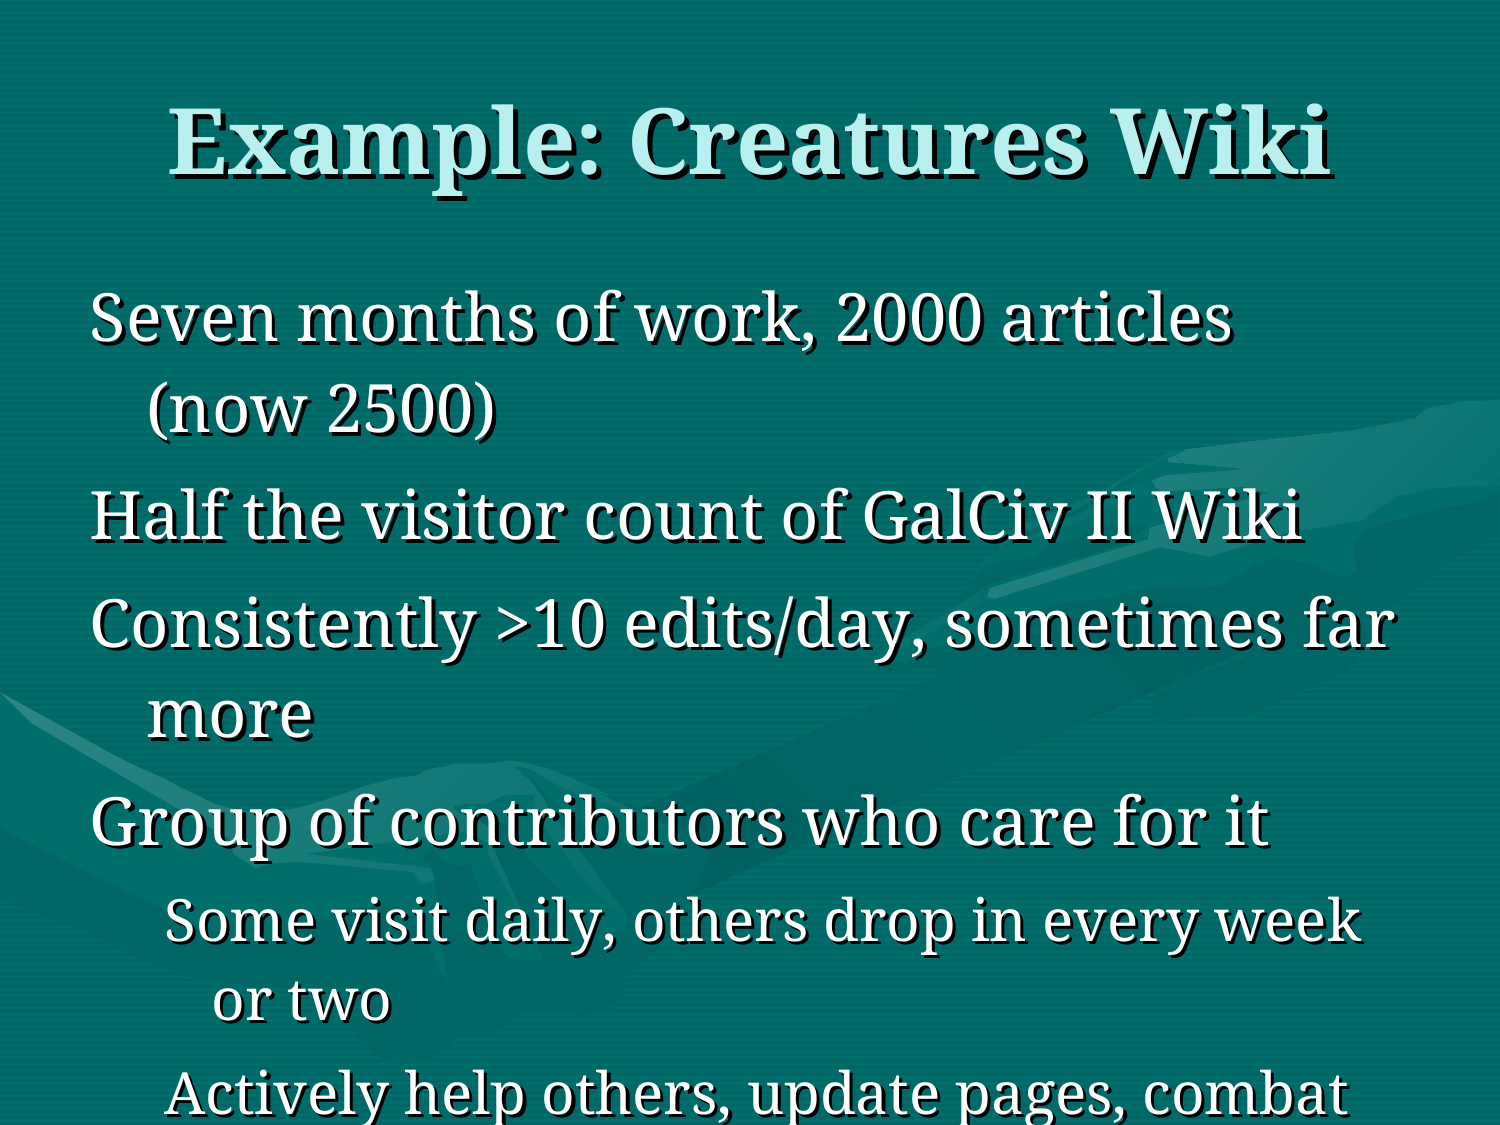

# Example: Creatures Wiki
Seven months of work, 2000 articles (now 2500)
Half the visitor count of GalCiv II Wiki
Consistently >10 edits/day, sometimes far more
Group of contributors who care for it
Some visit daily, others drop in every week or two
Actively help others, update pages, combat spam
Small, stable community == viable wiki
Without community, all you have is a static database